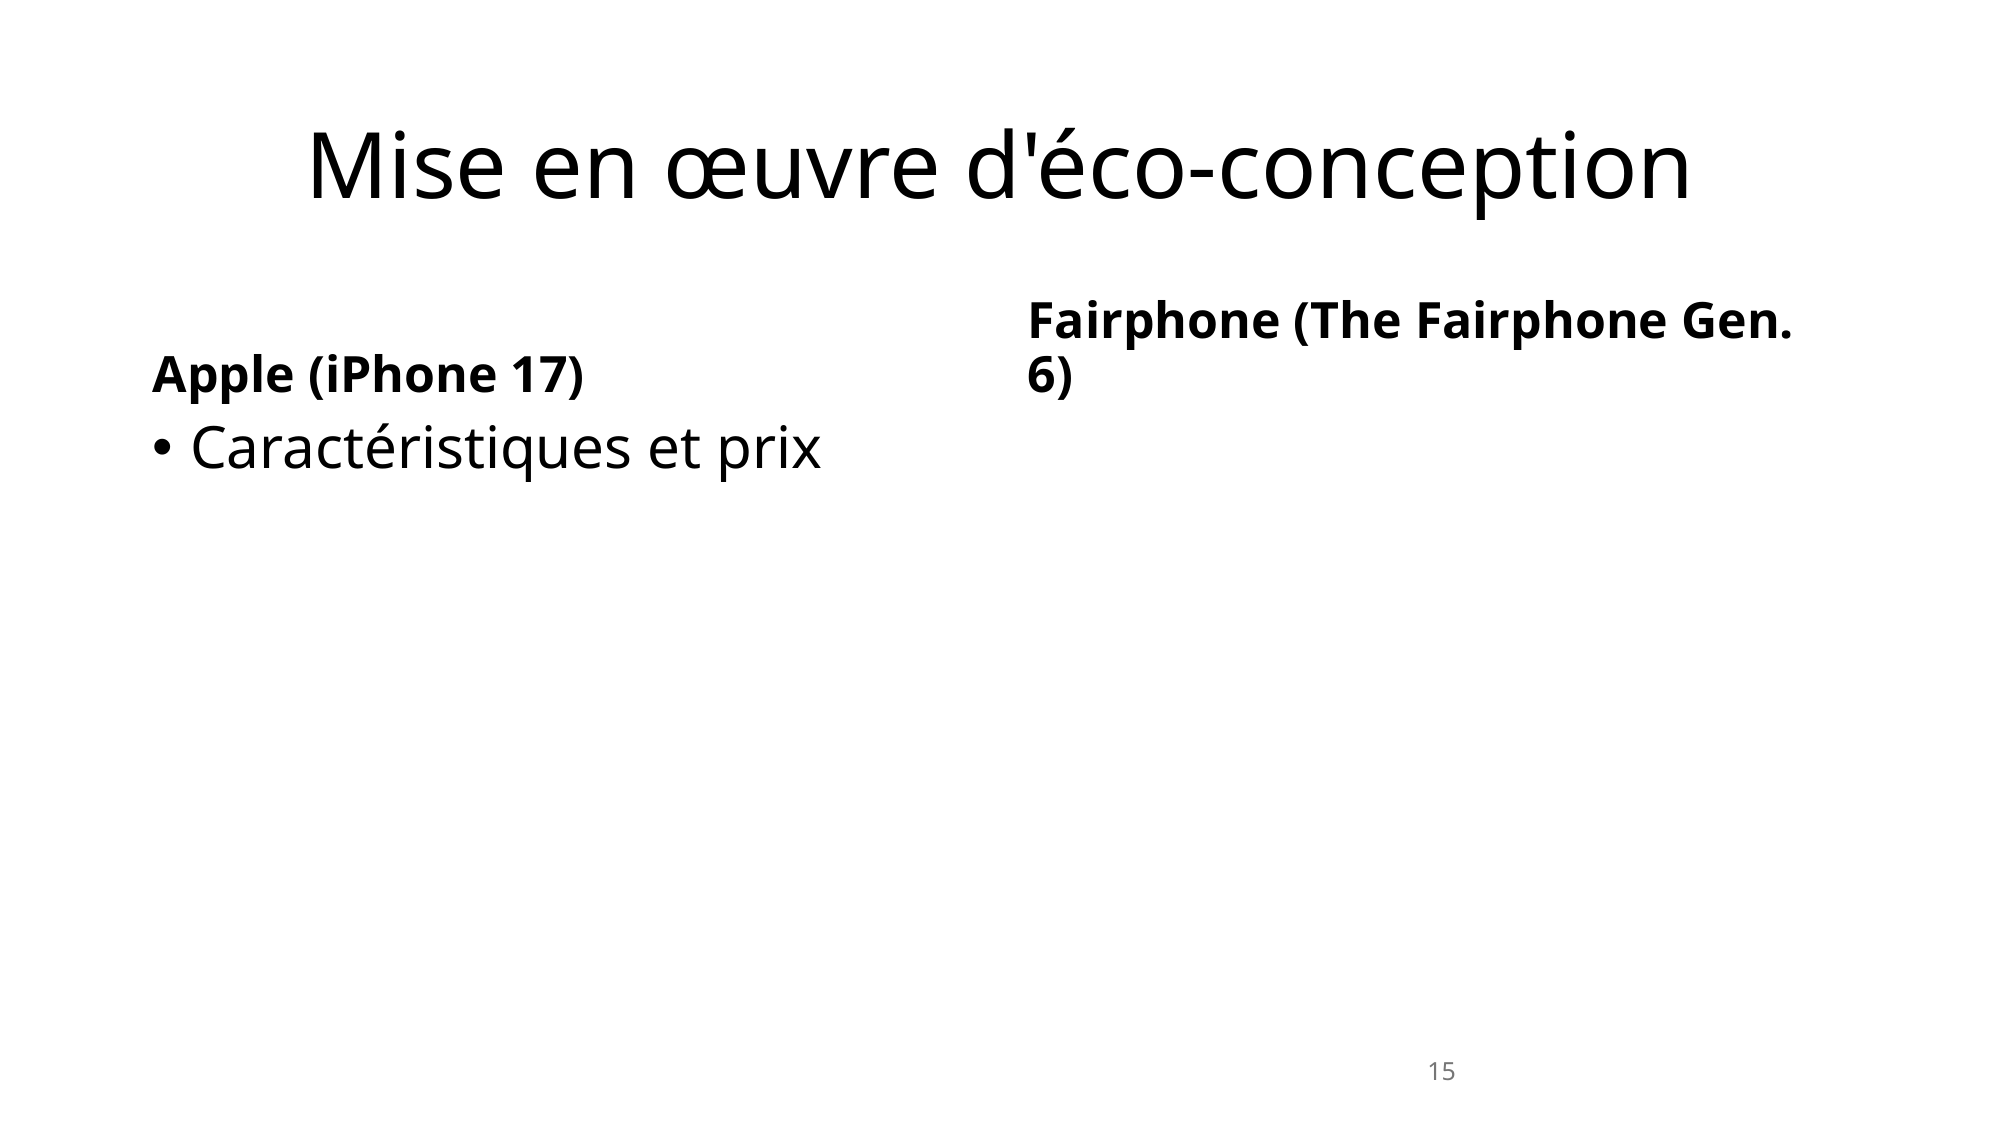

# Mise en œuvre d'éco-conception
Apple (iPhone 17)
Fairphone (The Fairphone Gen. 6)
Caractéristiques et prix